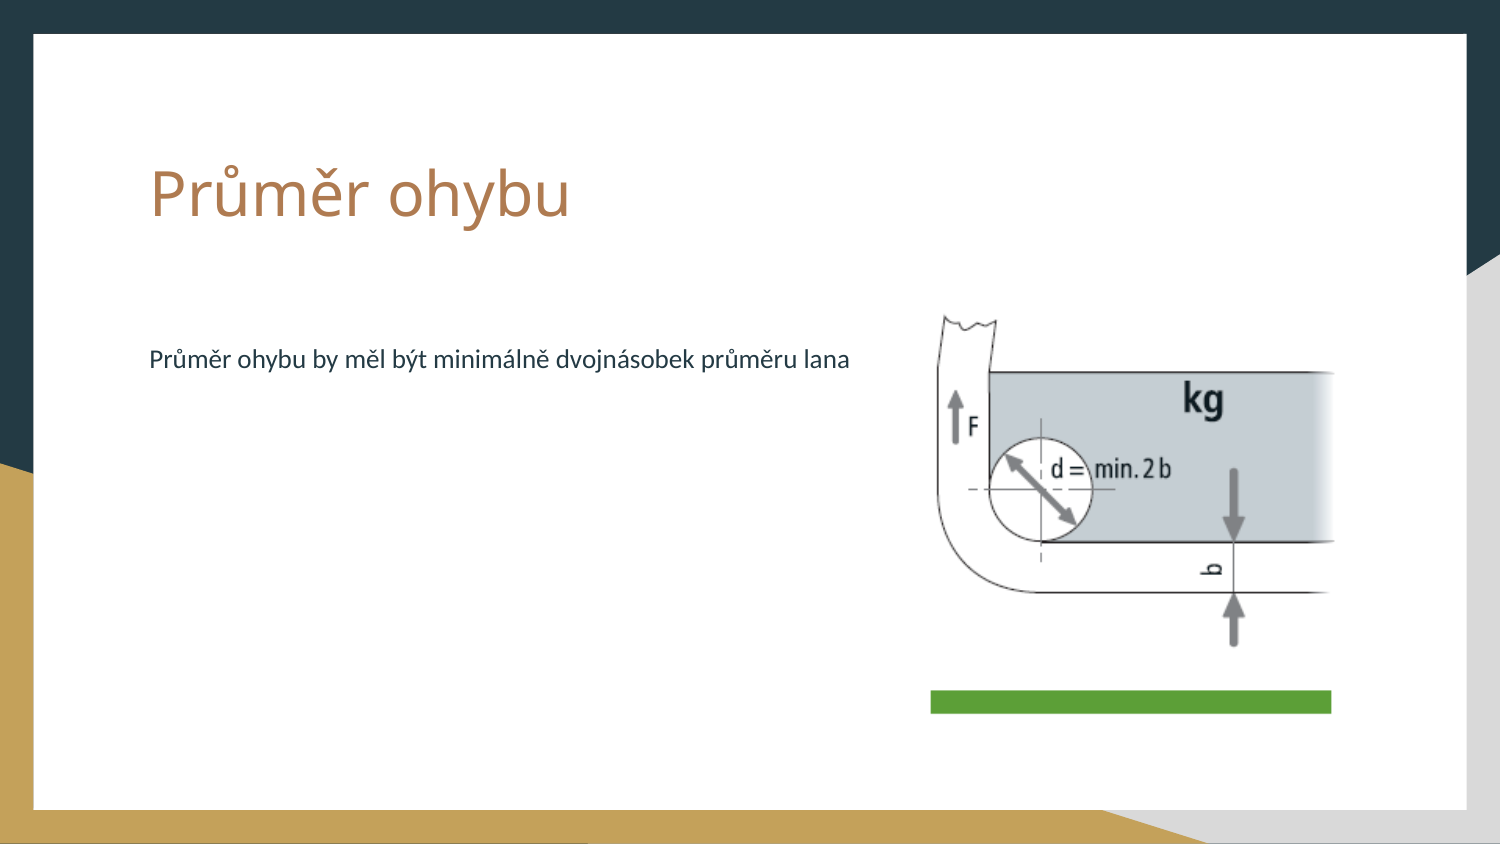

# Průměr ohybu
Průměr ohybu by měl být minimálně dvojnásobek průměru lana